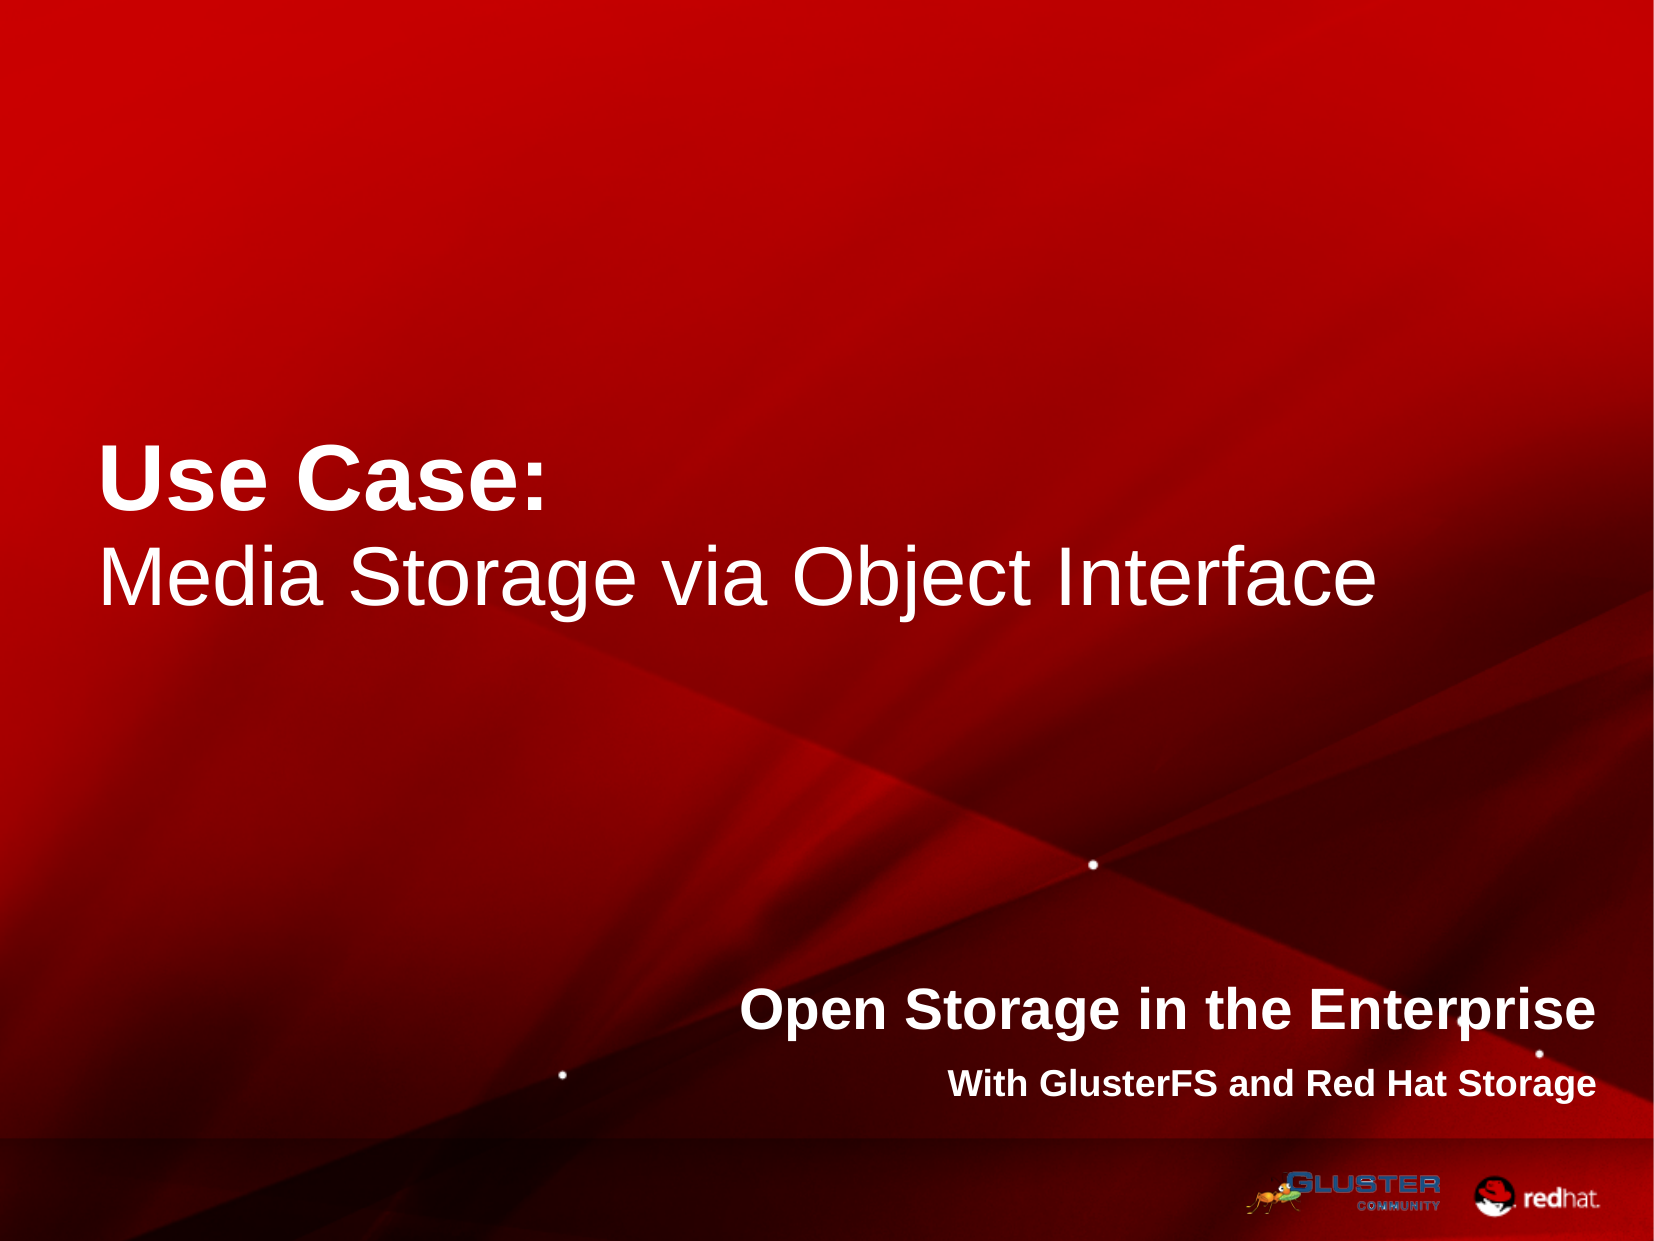

# Use Case: Media Storage via Object Interface
Open Storage in the Enterprise
With GlusterFS and Red Hat Storage